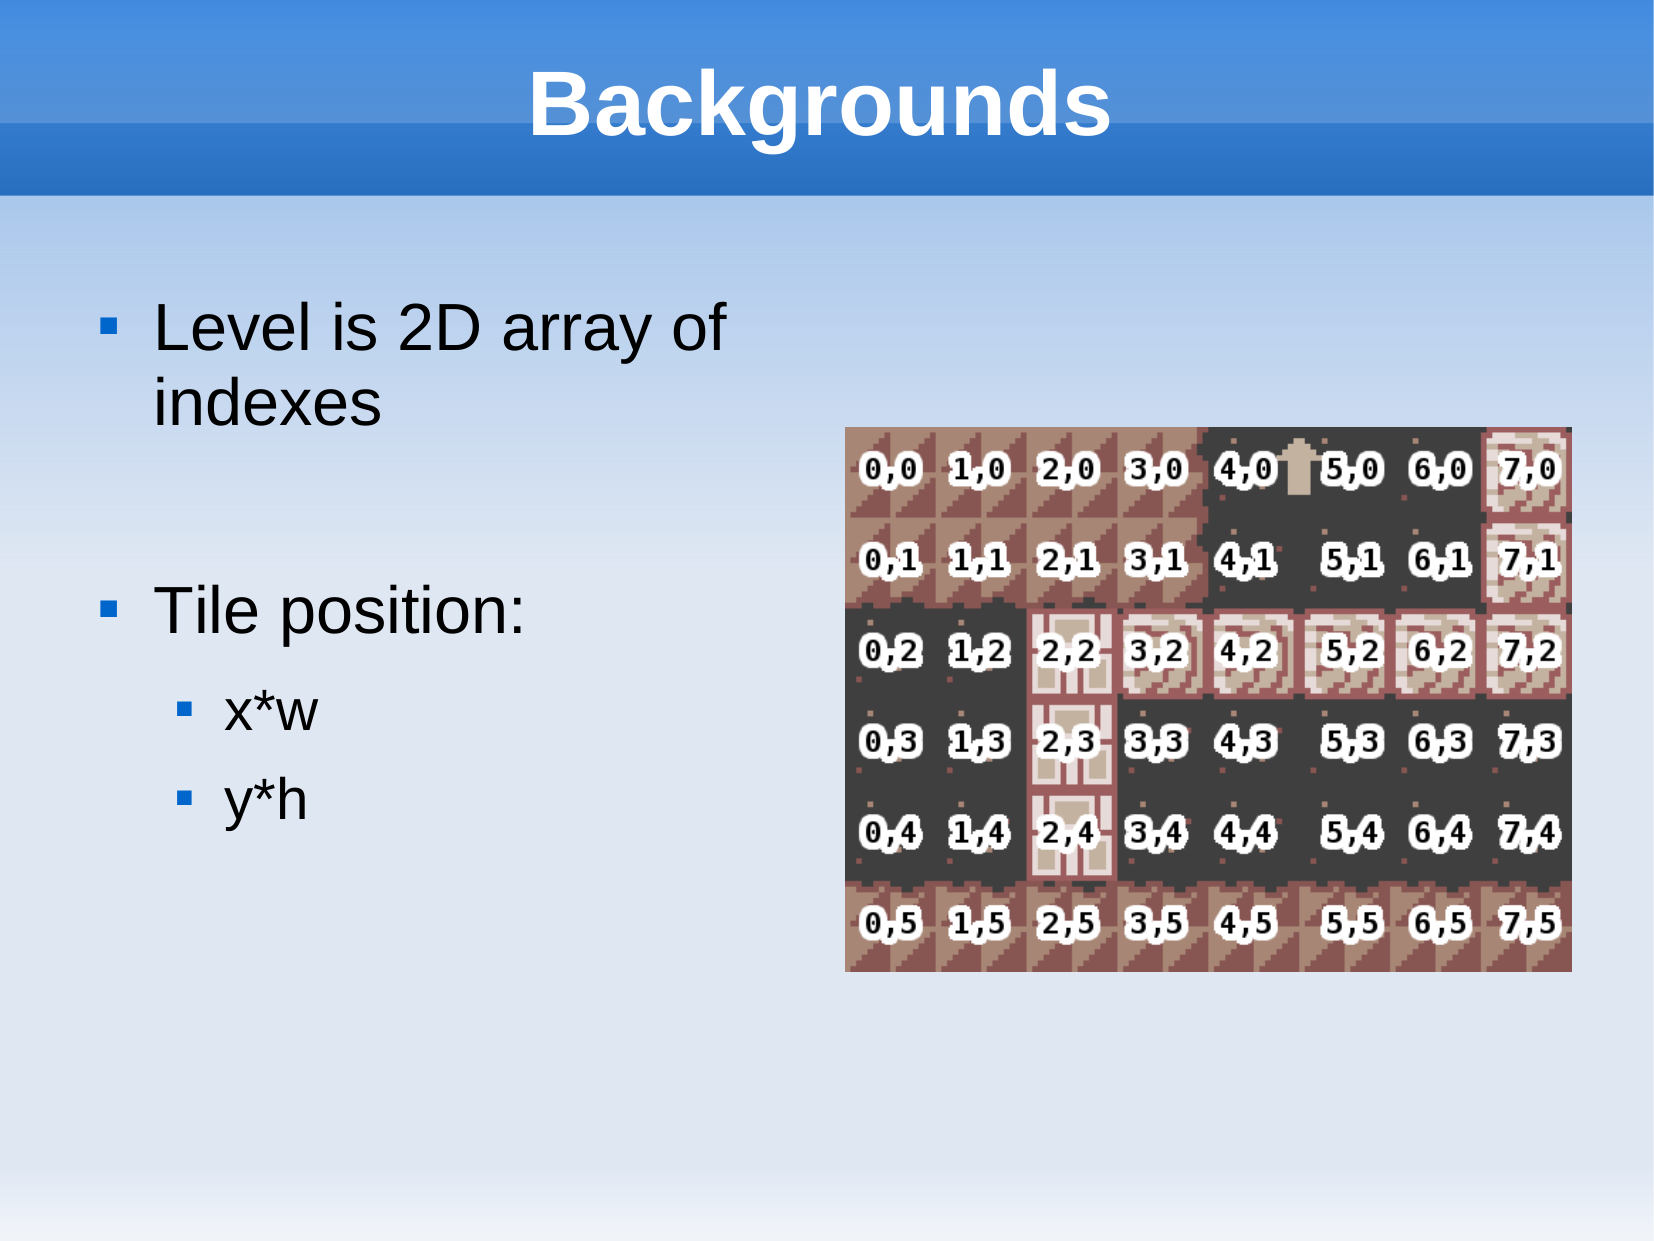

# Backgrounds
Level is 2D array of indexes
Tile position:
x*w
y*h